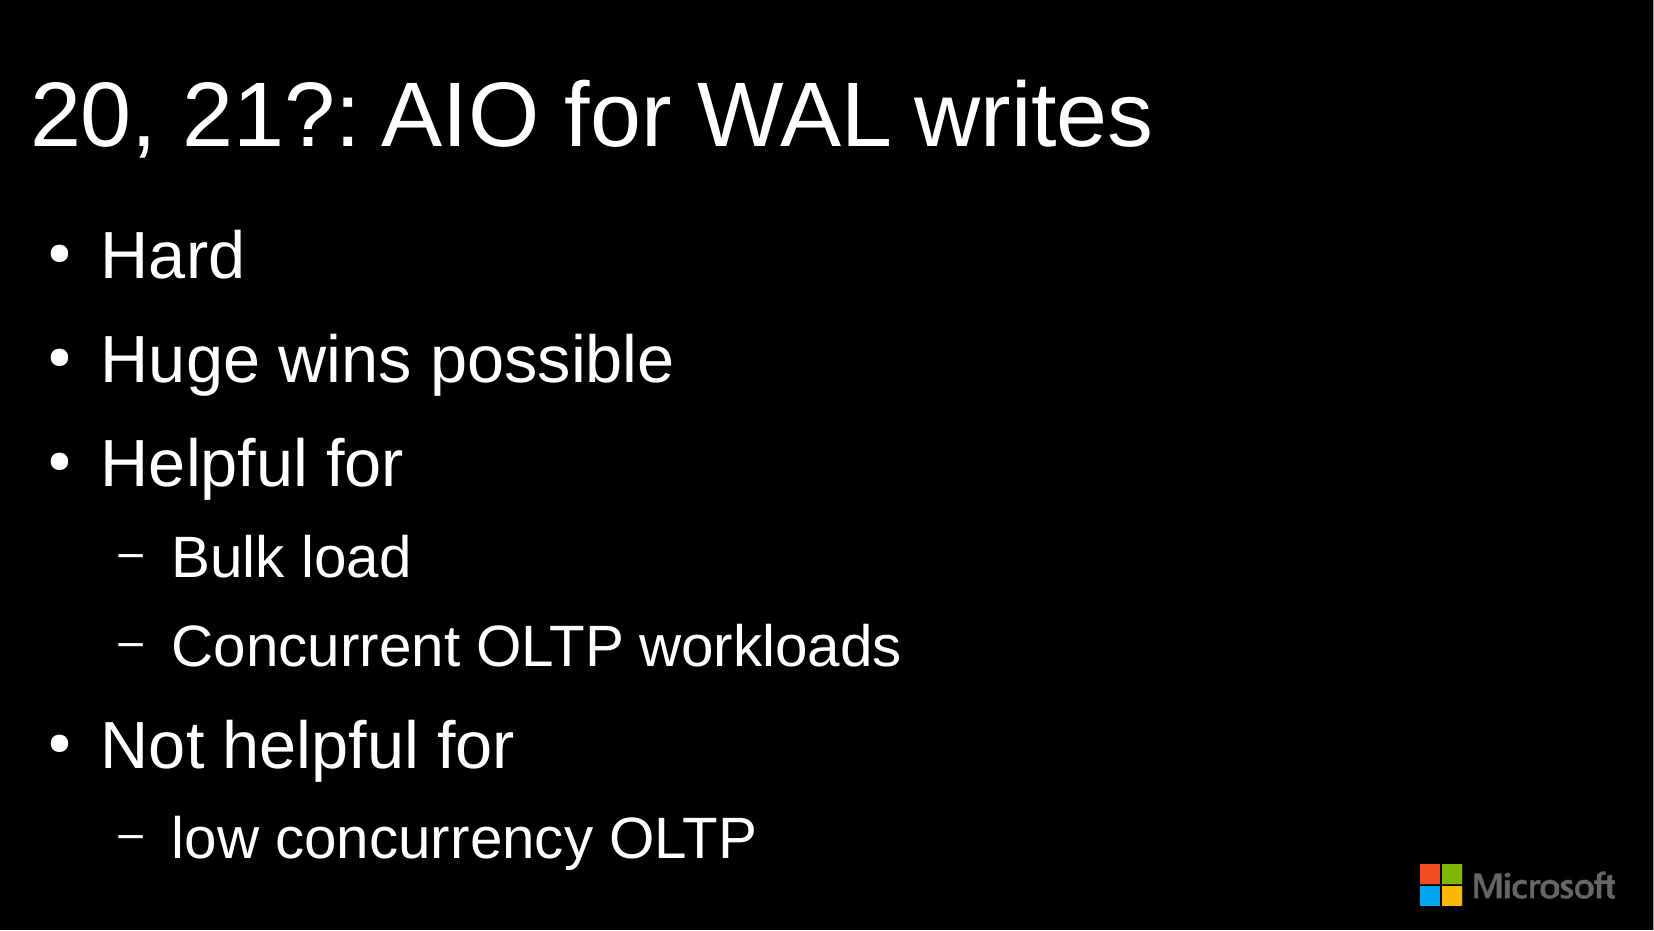

# 20, 21?: AIO for WAL writes
Hard
Huge wins possible
Helpful for
Bulk load
Concurrent OLTP workloads
Not helpful for
low concurrency OLTP